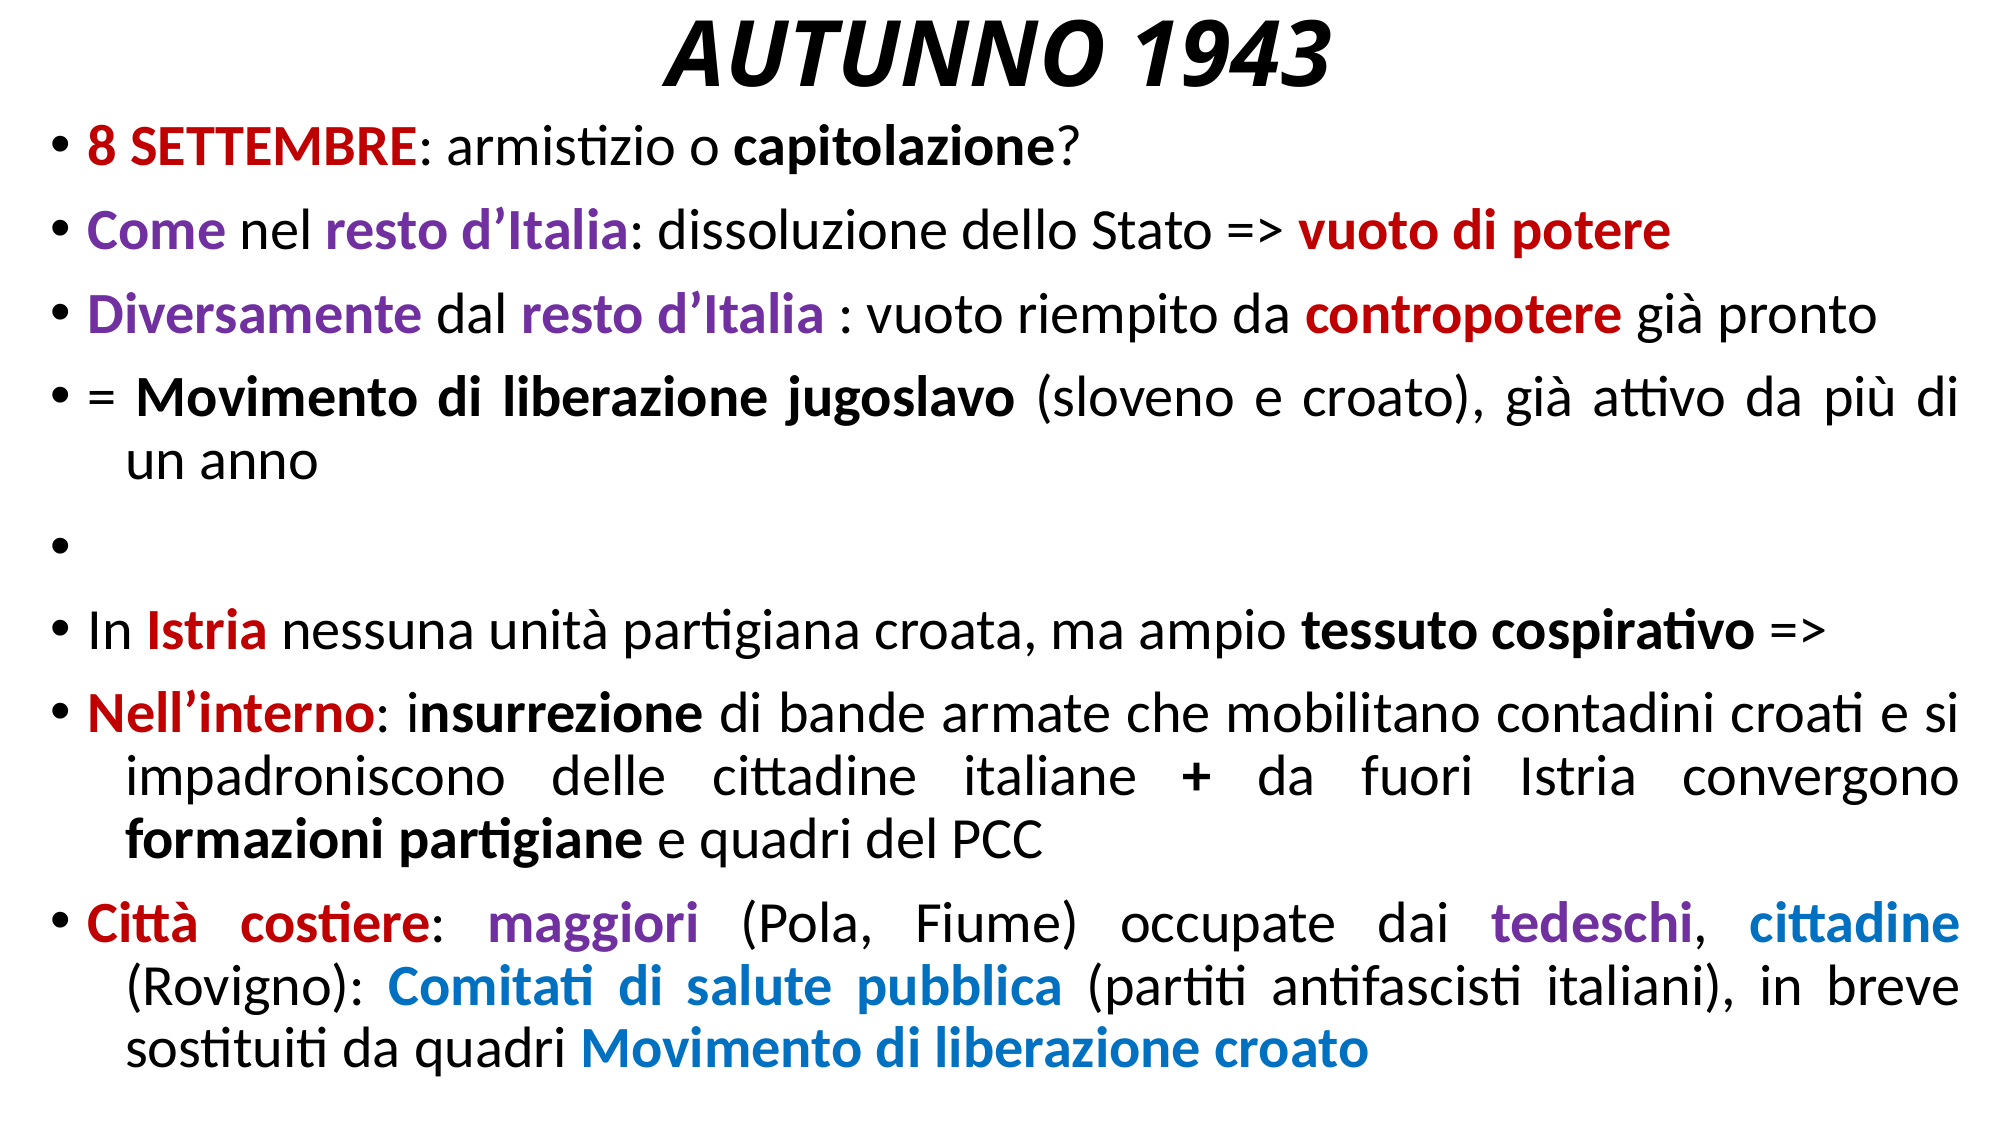

# AUTUNNO 1943
8 SETTEMBRE: armistizio o capitolazione?
Come nel resto d’Italia: dissoluzione dello Stato => vuoto di potere
Diversamente dal resto d’Italia : vuoto riempito da contropotere già pronto
= Movimento di liberazione jugoslavo (sloveno e croato), già attivo da più di un anno
In Istria nessuna unità partigiana croata, ma ampio tessuto cospirativo =>
Nell’interno: insurrezione di bande armate che mobilitano contadini croati e si impadroniscono delle cittadine italiane + da fuori Istria convergono formazioni partigiane e quadri del PCC
Città costiere: maggiori (Pola, Fiume) occupate dai tedeschi, cittadine (Rovigno): Comitati di salute pubblica (partiti antifascisti italiani), in breve sostituiti da quadri Movimento di liberazione croato